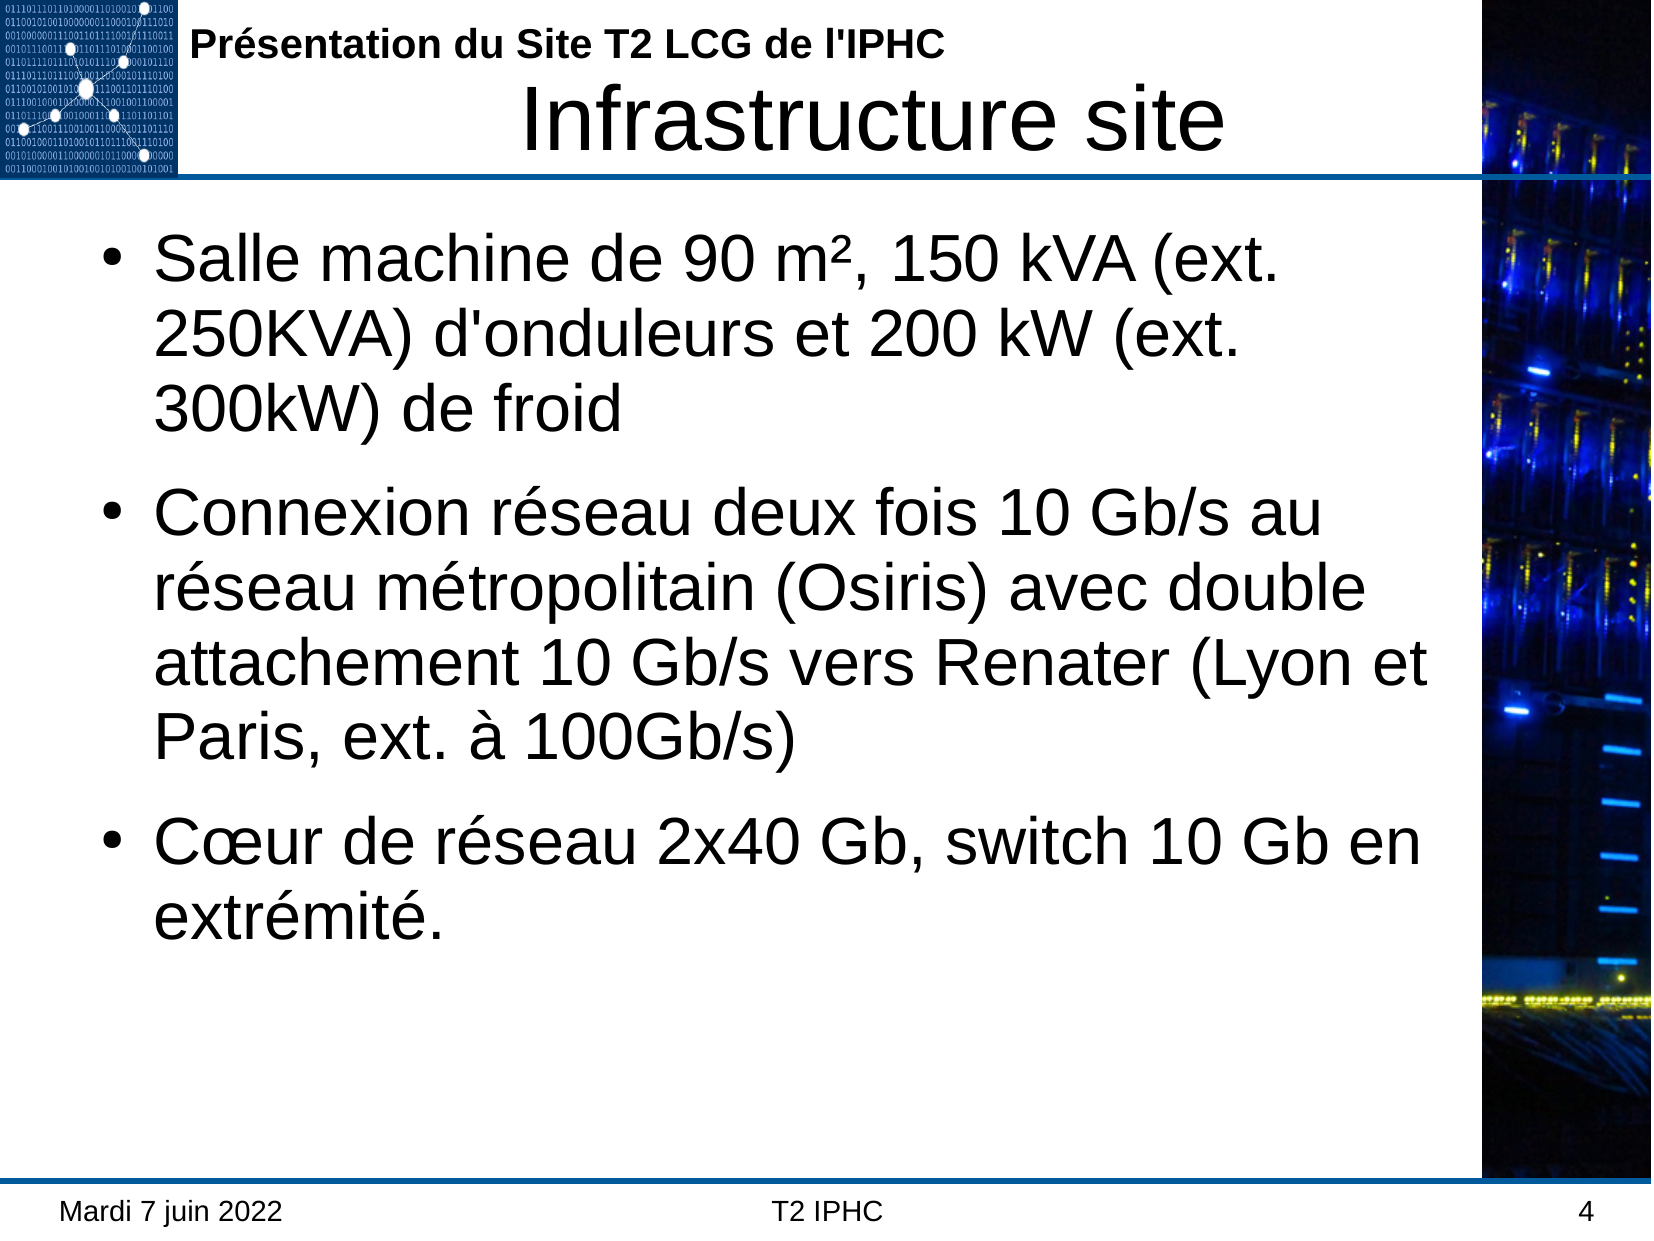

# Infrastructure site
Salle machine de 90 m², 150 kVA (ext. 250KVA) d'onduleurs et 200 kW (ext. 300kW) de froid
Connexion réseau deux fois 10 Gb/s au réseau métropolitain (Osiris) avec double attachement 10 Gb/s vers Renater (Lyon et Paris, ext. à 100Gb/s)
Cœur de réseau 2x40 Gb, switch 10 Gb en extrémité.
30 juin 2016
T2 IPHC
4